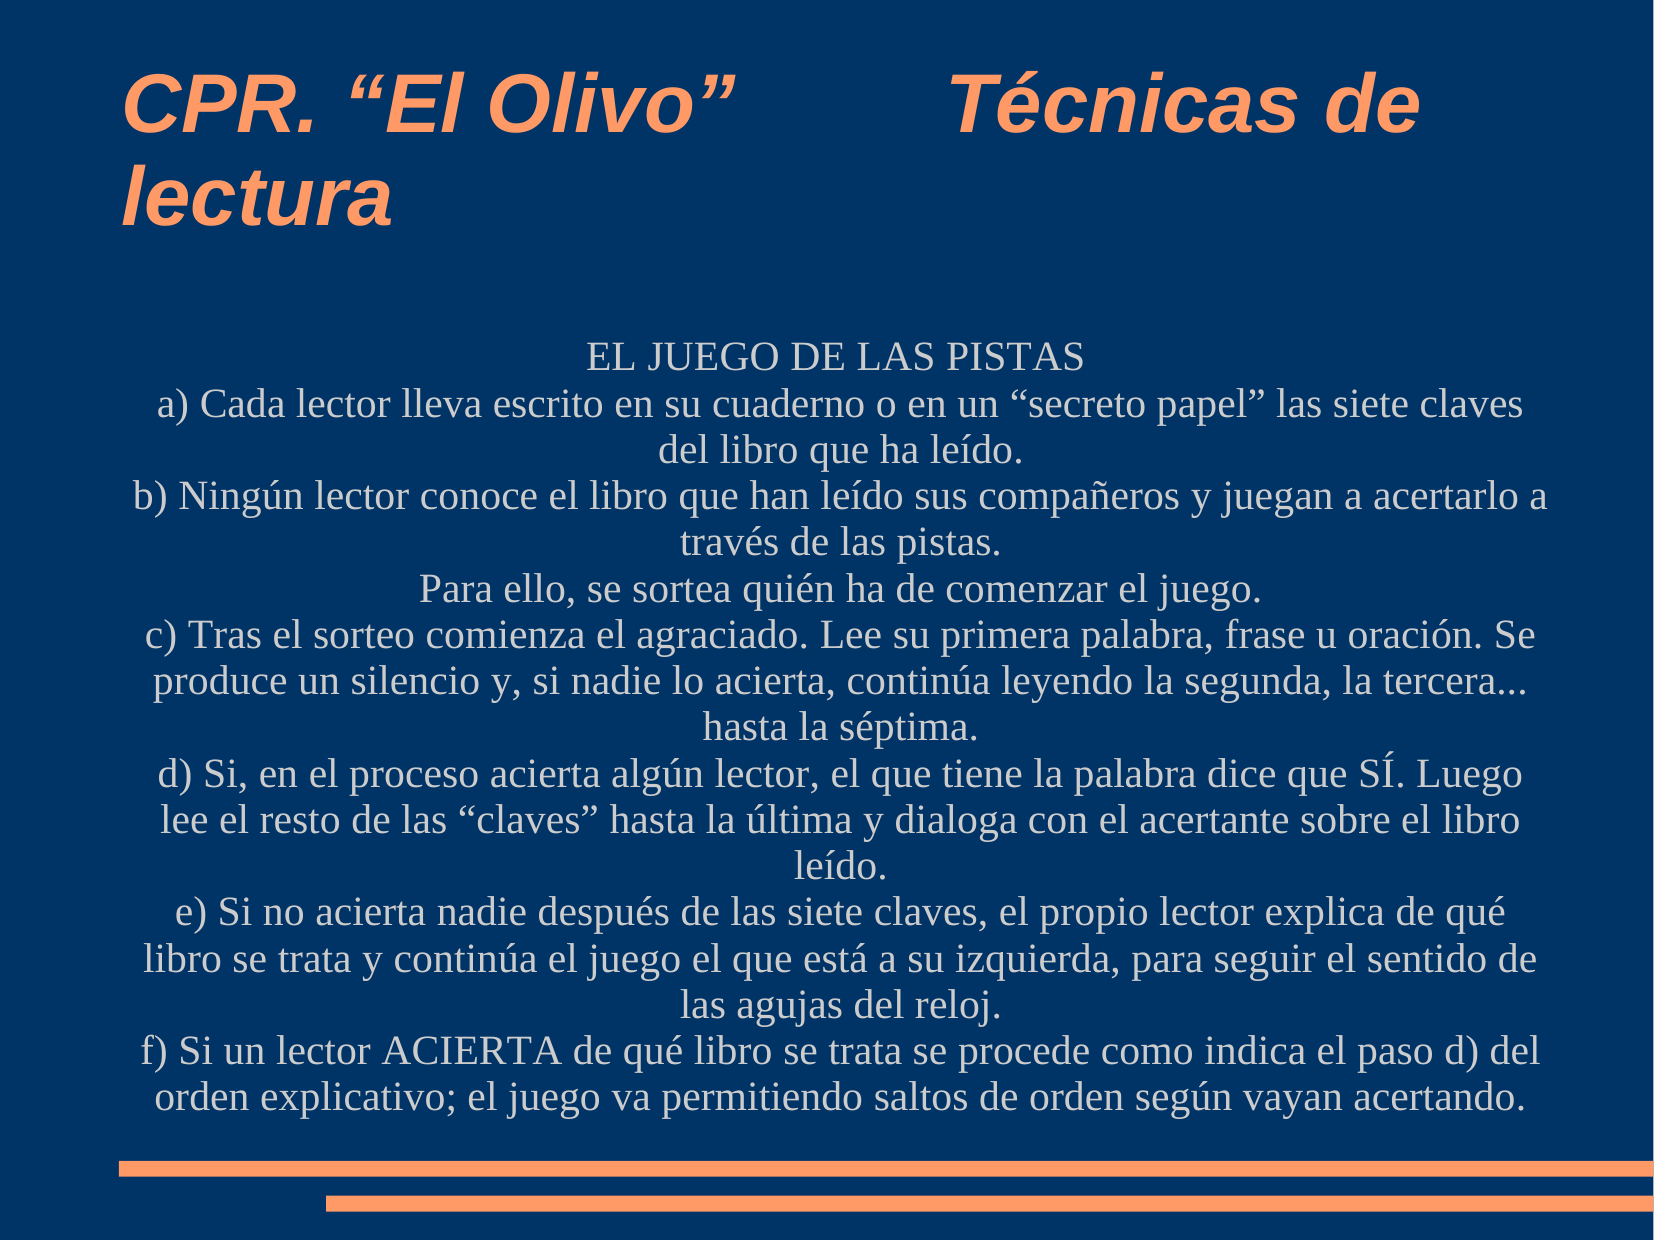

# CPR. “El Olivo” Técnicas de lectura
EL JUEGO DE LAS PISTAS
a) Cada lector lleva escrito en su cuaderno o en un “secreto papel” las siete claves
del libro que ha leído.
b) Ningún lector conoce el libro que han leído sus compañeros y juegan a acertarlo a
través de las pistas.
Para ello, se sortea quién ha de comenzar el juego.
c) Tras el sorteo comienza el agraciado. Lee su primera palabra, frase u oración. Se
produce un silencio y, si nadie lo acierta, continúa leyendo la segunda, la tercera...
hasta la séptima.
d) Si, en el proceso acierta algún lector, el que tiene la palabra dice que SÍ. Luego
lee el resto de las “claves” hasta la última y dialoga con el acertante sobre el libro
leído.
e) Si no acierta nadie después de las siete claves, el propio lector explica de qué
libro se trata y continúa el juego el que está a su izquierda, para seguir el sentido de
las agujas del reloj.
f) Si un lector ACIERTA de qué libro se trata se procede como indica el paso d) del
orden explicativo; el juego va permitiendo saltos de orden según vayan acertando.